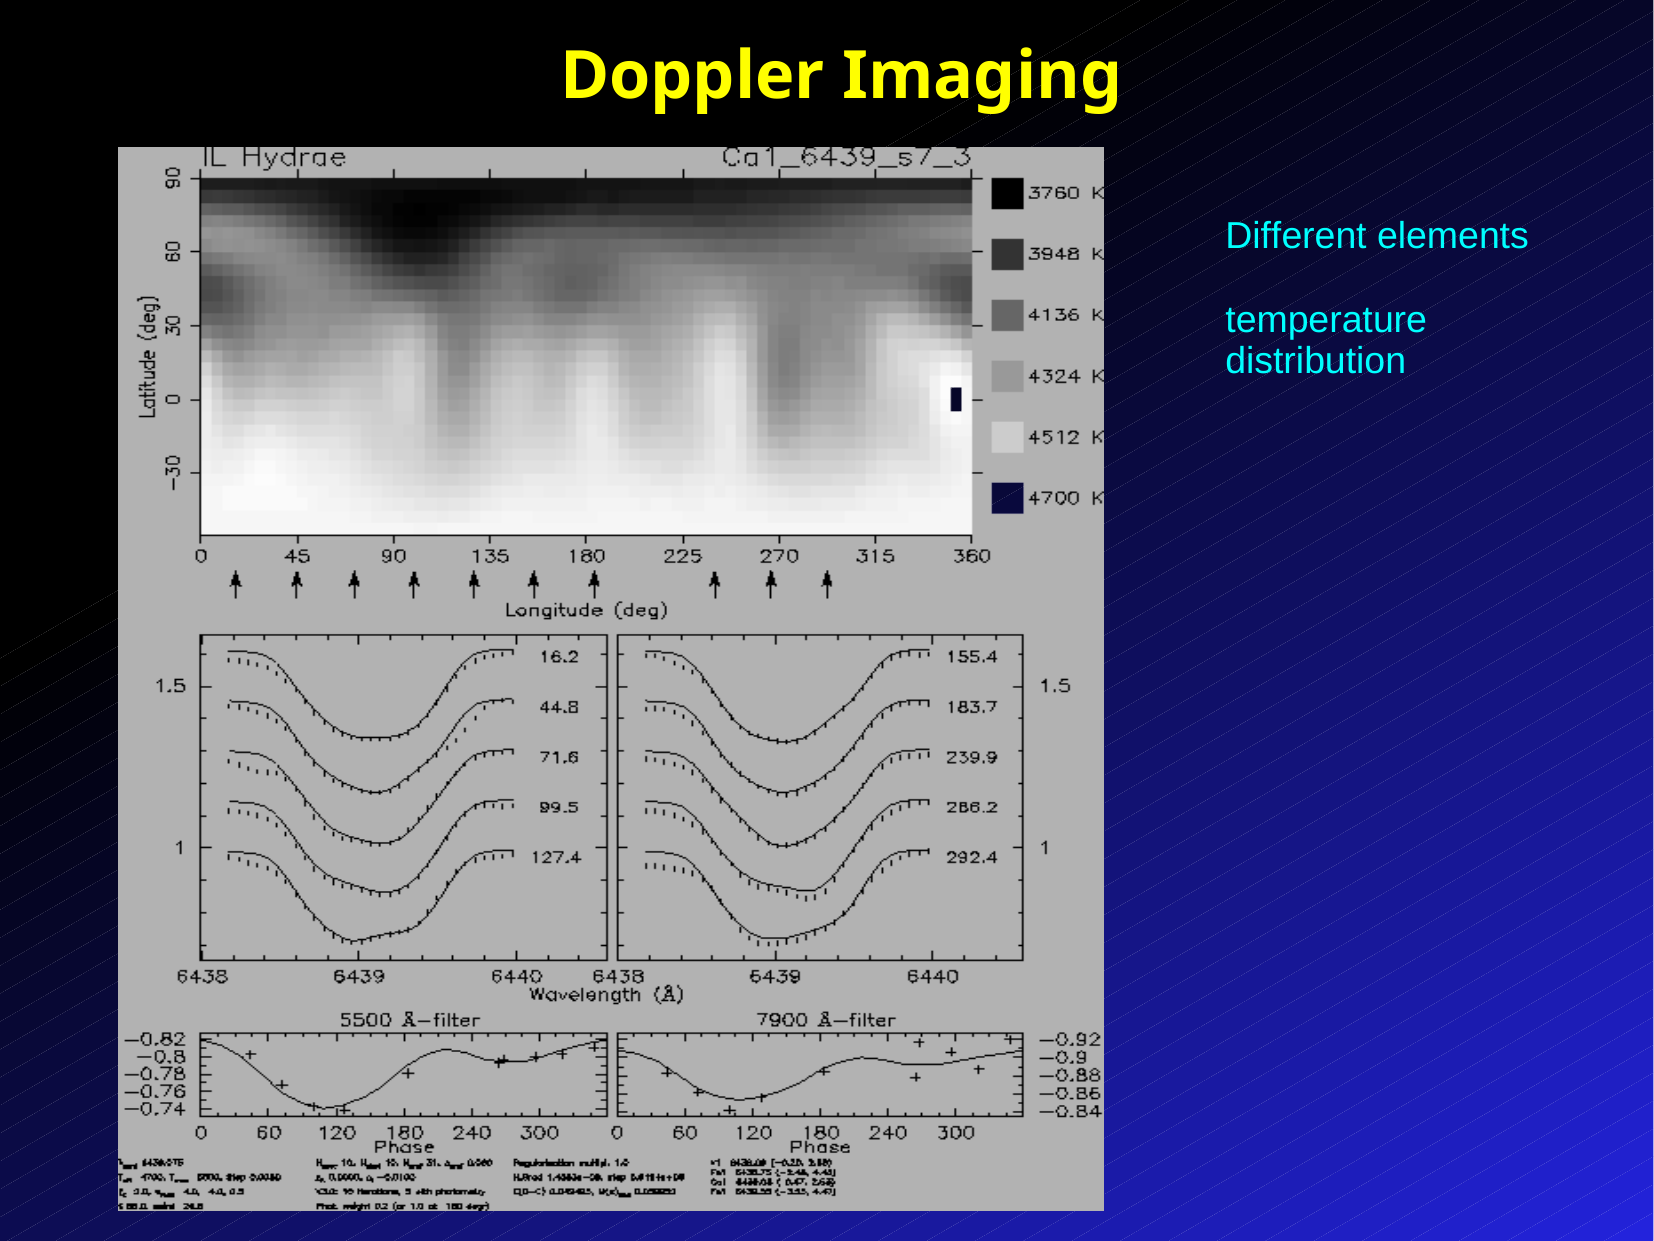

# Doppler Imaging
Different elements
temperature distribution